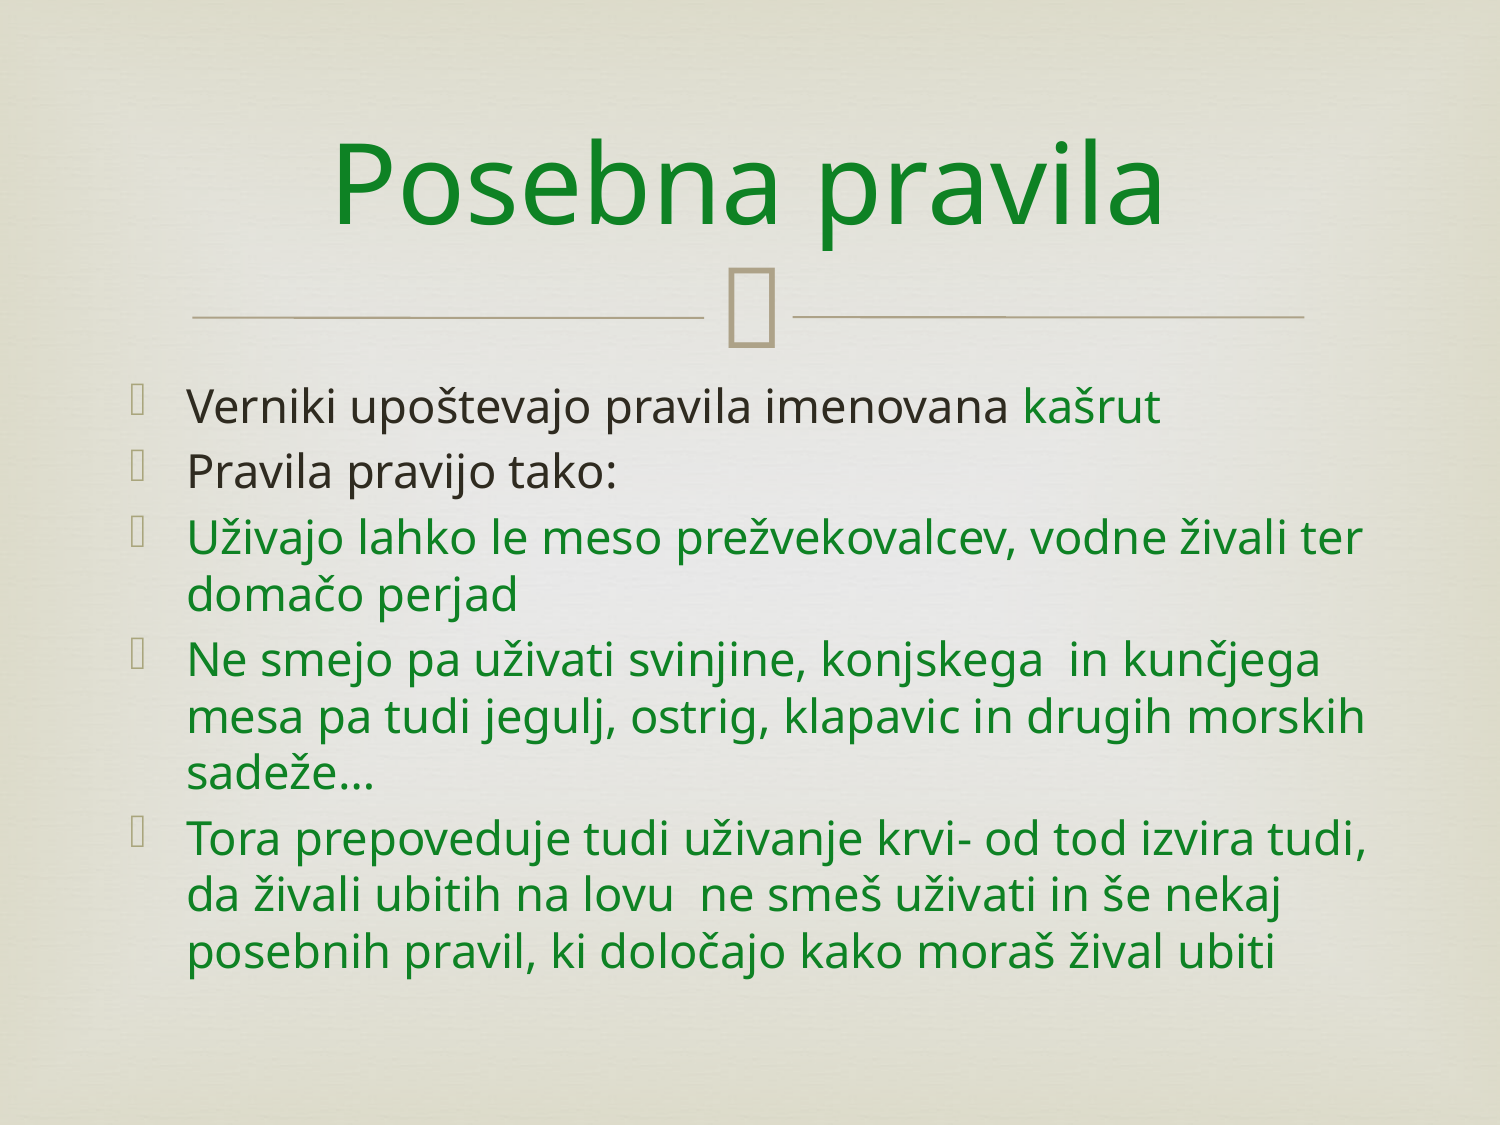

Posebna pravila
# Verniki upoštevajo pravila imenovana kašrut
Pravila pravijo tako:
Uživajo lahko le meso prežvekovalcev, vodne živali ter domačo perjad
Ne smejo pa uživati svinjine, konjskega in kunčjega mesa pa tudi jegulj, ostrig, klapavic in drugih morskih sadeže…
Tora prepoveduje tudi uživanje krvi- od tod izvira tudi, da živali ubitih na lovu ne smeš uživati in še nekaj posebnih pravil, ki določajo kako moraš žival ubiti